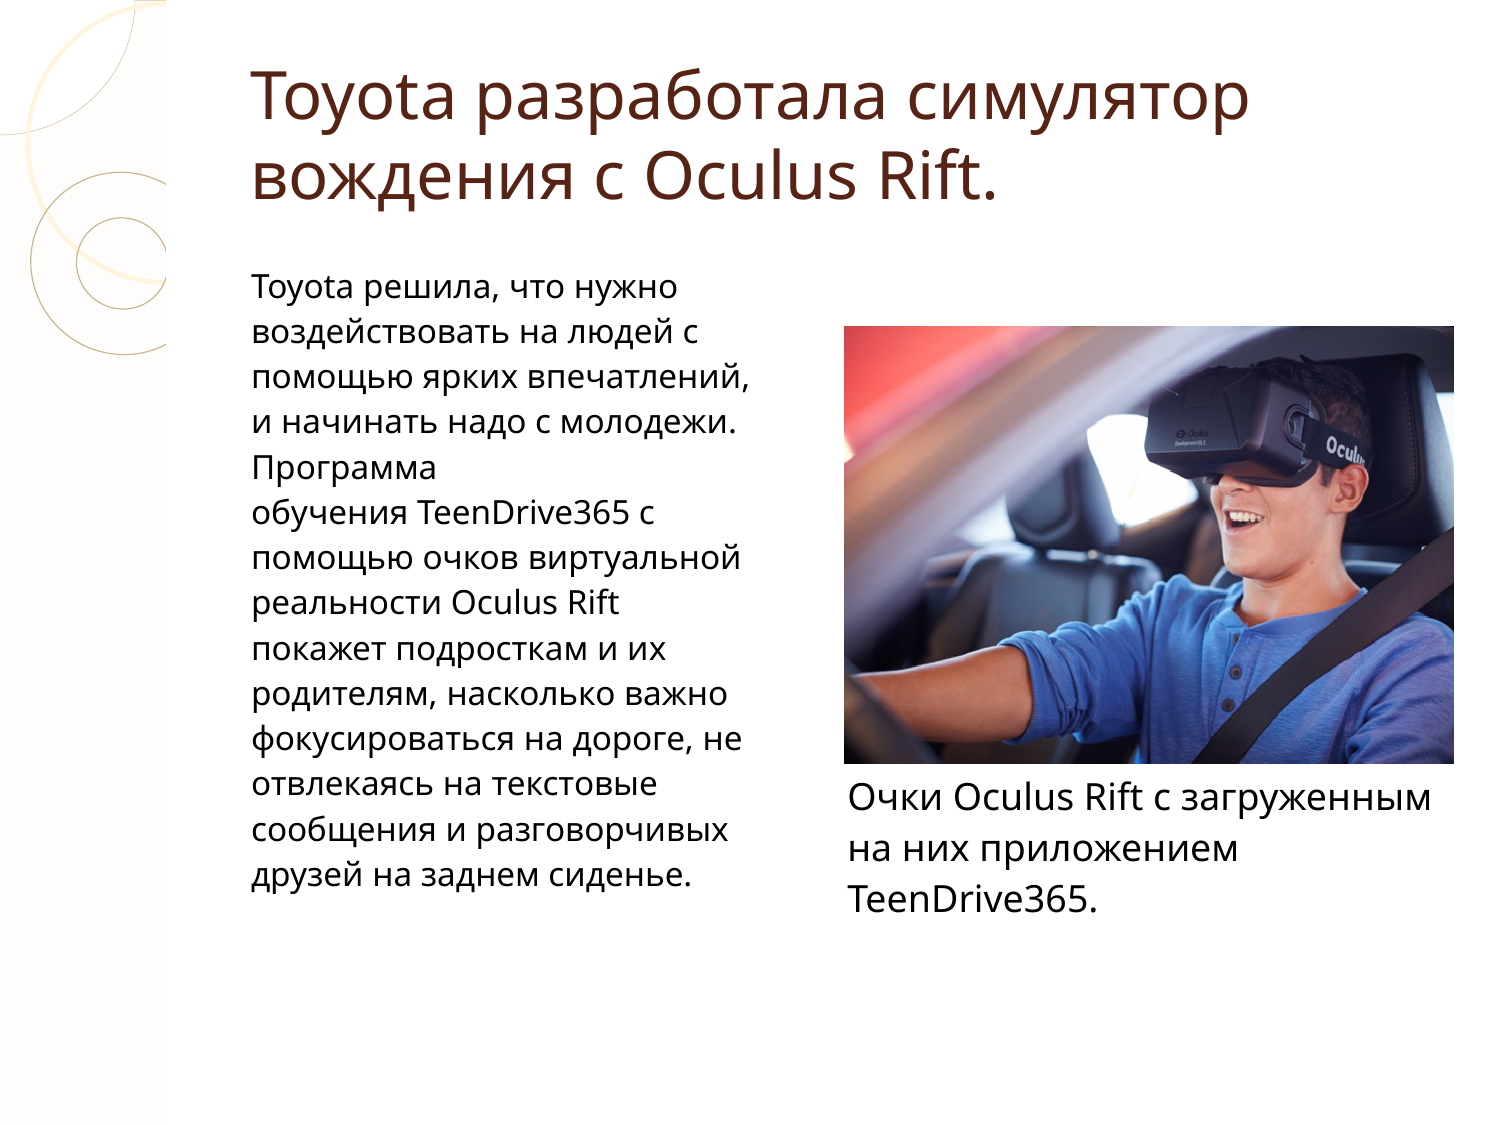

# Toyota разработала симулятор вождения с Oculus Rift.
Toyota решила, что нужно воздействовать на людей с помощью ярких впечатлений, и начинать надо с молодежи. Программа обучения TeenDrive365 с помощью очков виртуальной реальности Oculus Rift покажет подросткам и их родителям, насколько важно фокусироваться на дороге, не отвлекаясь на текстовые сообщения и разговорчивых друзей на заднем сиденье.
Очки Oculus Rift с загруженным на них приложением TeenDrive365.